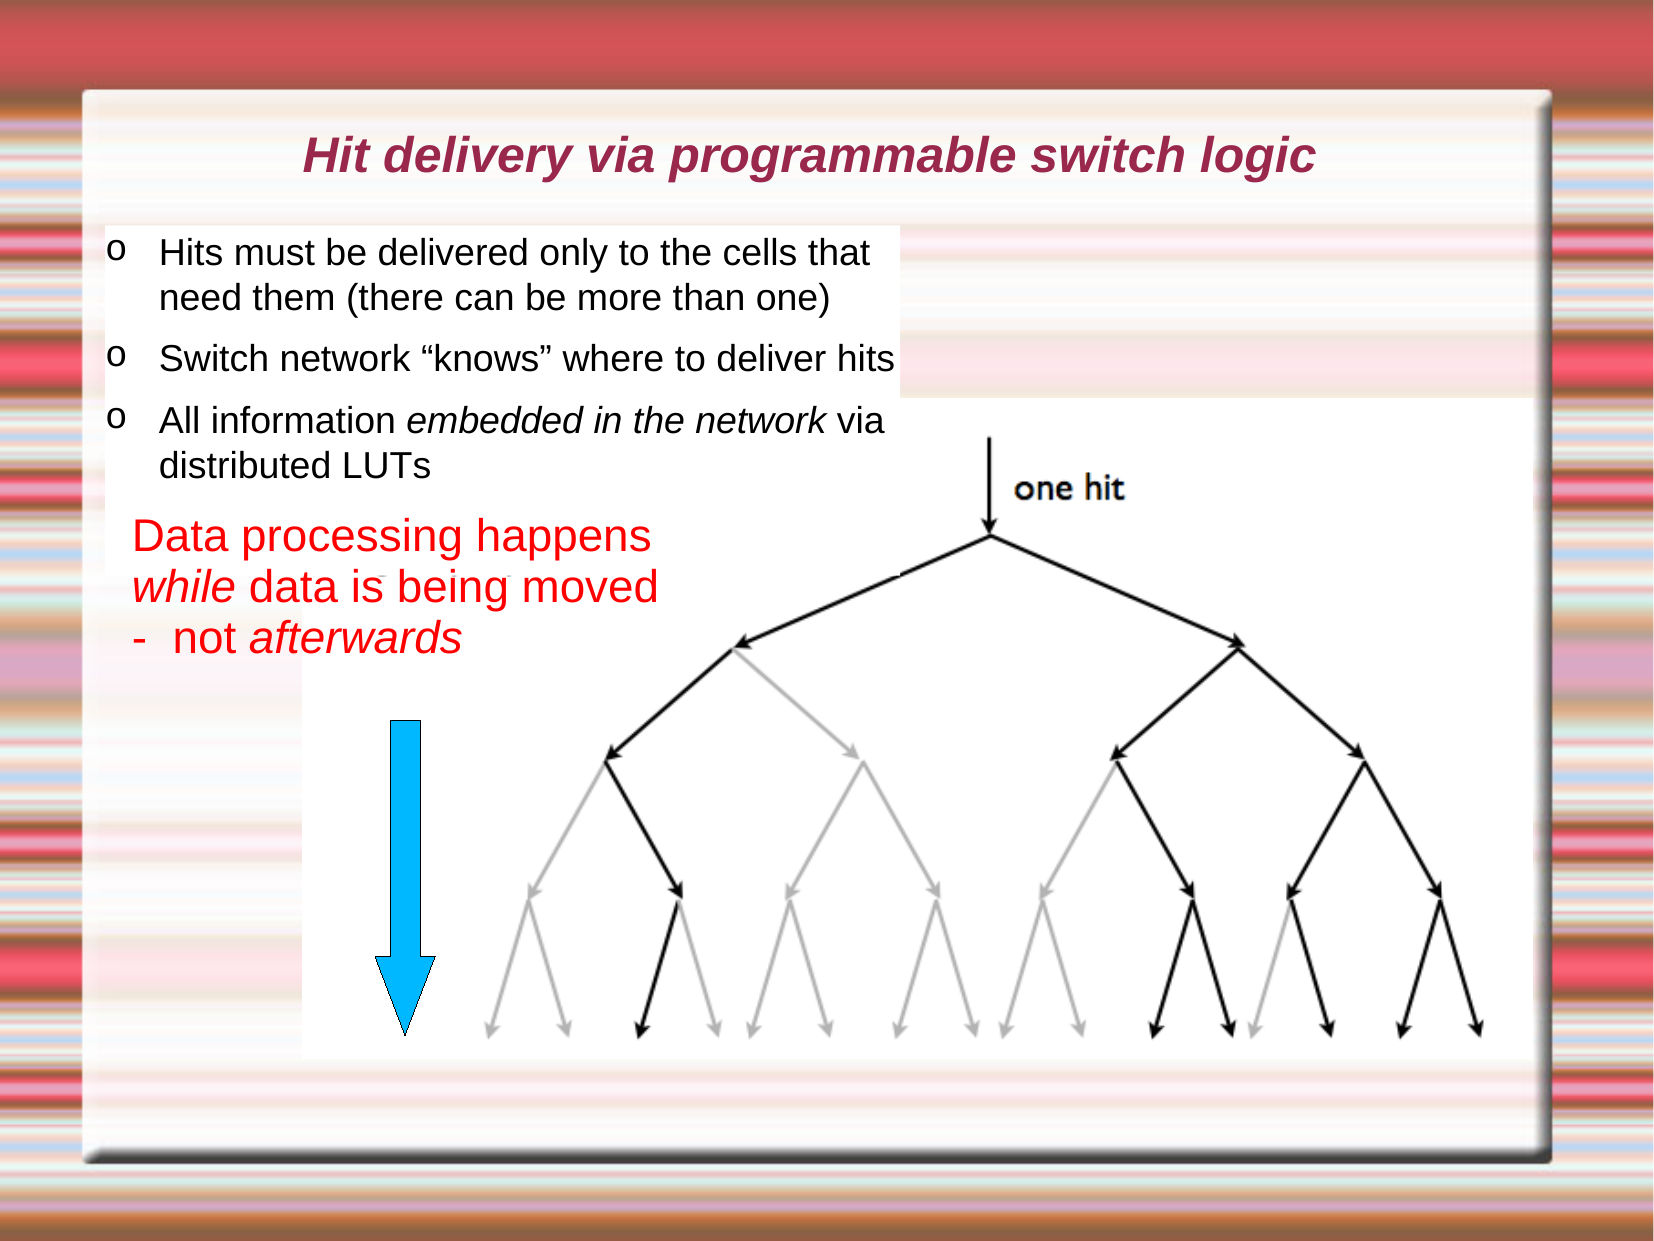

Hit delivery via programmable switch logic
Hits must be delivered only to the cells that need them (there can be more than one)
Switch network “knows” where to deliver hits
All information embedded in the network via distributed LUTs
Data processing happens while data is being moved - not afterwards